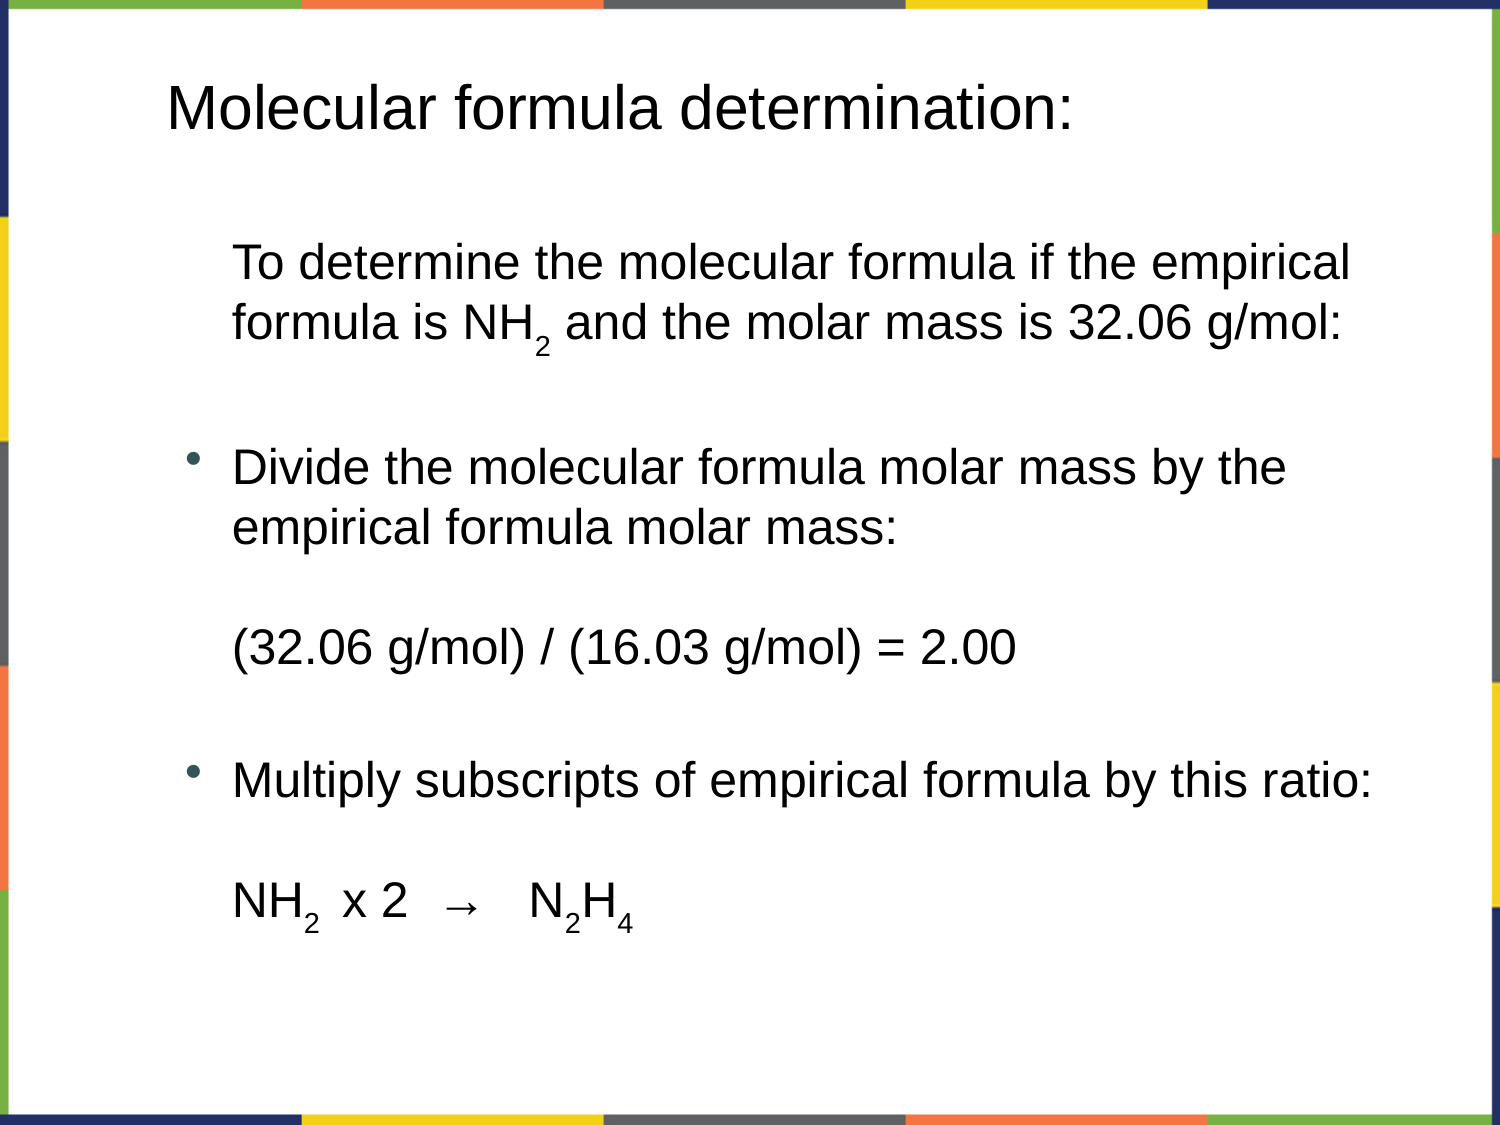

# Molecular formula determination:
To determine the molecular formula if the empirical formula is NH2 and the molar mass is 32.06 g/mol:
Divide the molecular formula molar mass by the empirical formula molar mass:
(32.06 g/mol) / (16.03 g/mol) = 2.00
Multiply subscripts of empirical formula by this ratio:
NH2 x 2 → N2H4